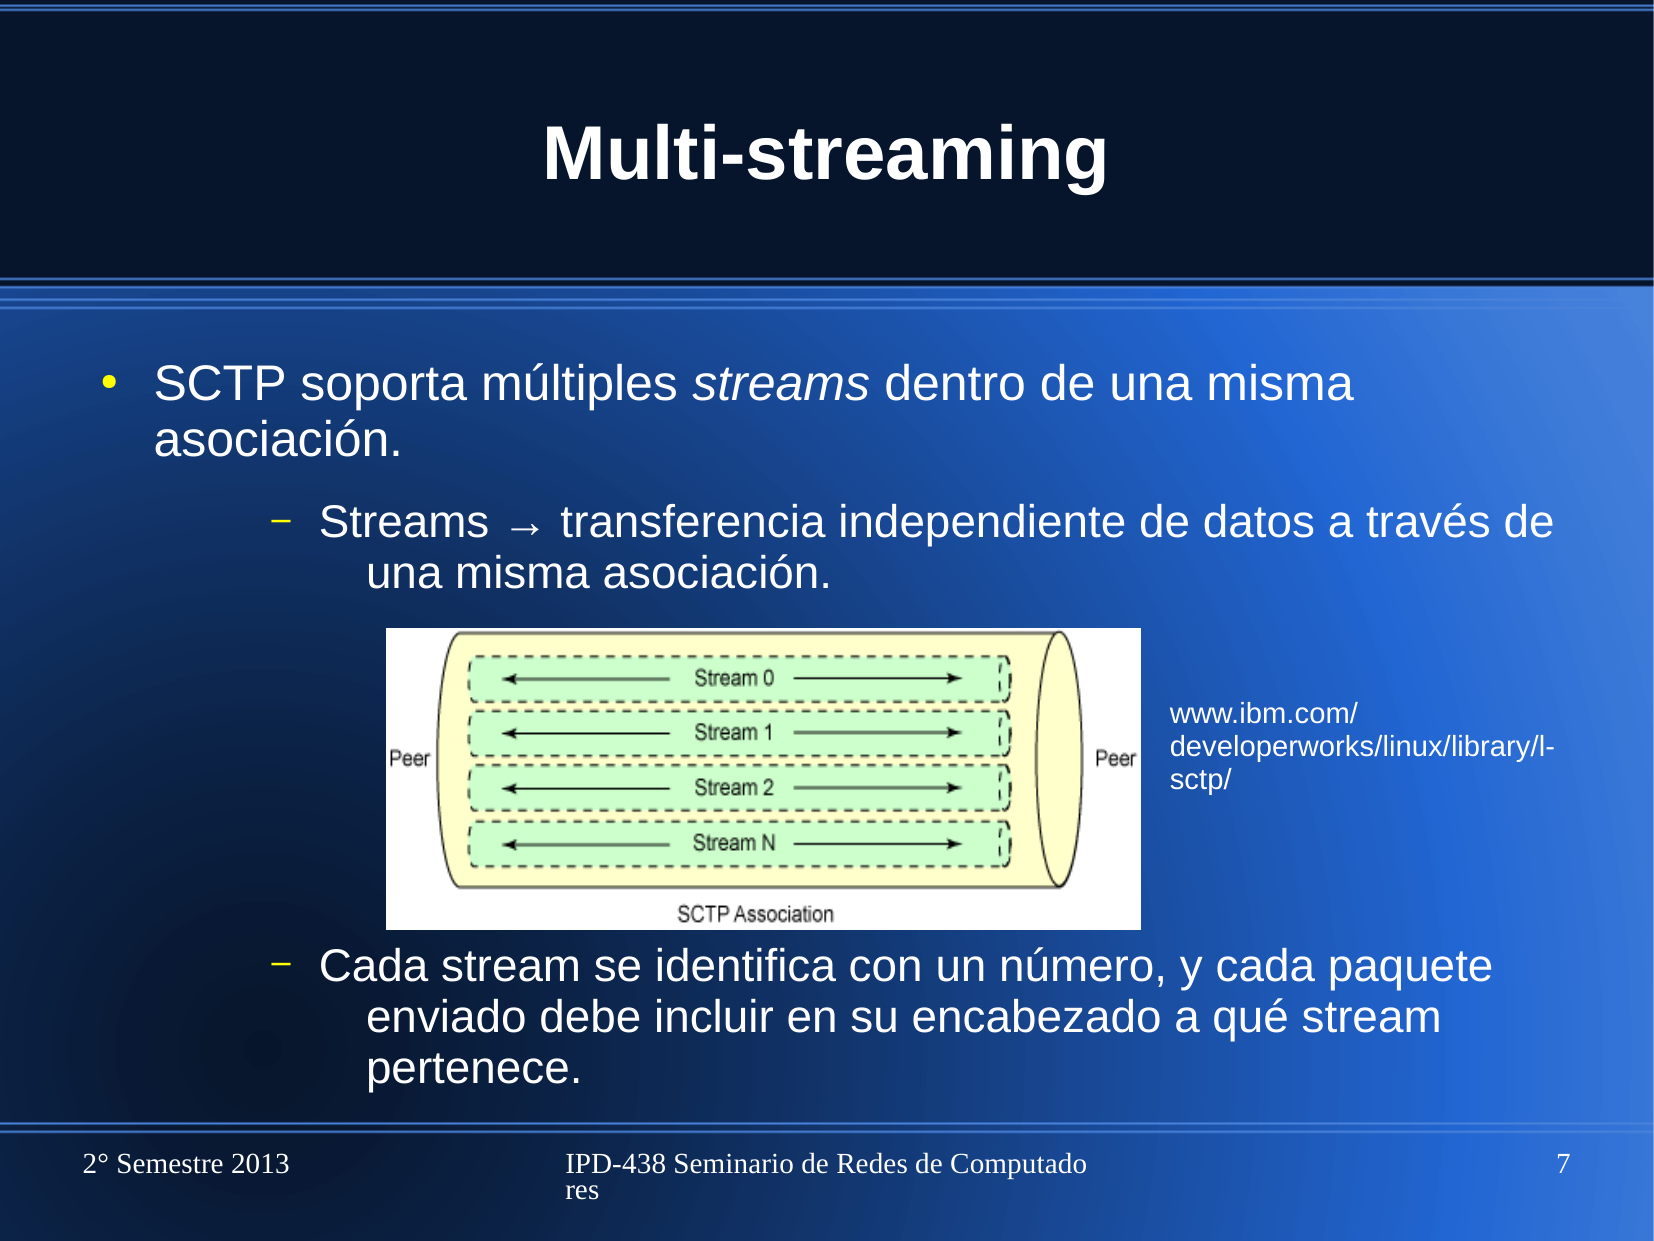

# Multi-streaming
SCTP soporta múltiples streams dentro de una misma asociación.
Streams → transferencia independiente de datos a través de una misma asociación.
Cada stream se identifica con un número, y cada paquete enviado debe incluir en su encabezado a qué stream pertenece.
www.ibm.com/developerworks/linux/library/l-sctp/
2° Semestre 2013
IPD-438 Seminario de Redes de Computadores
7